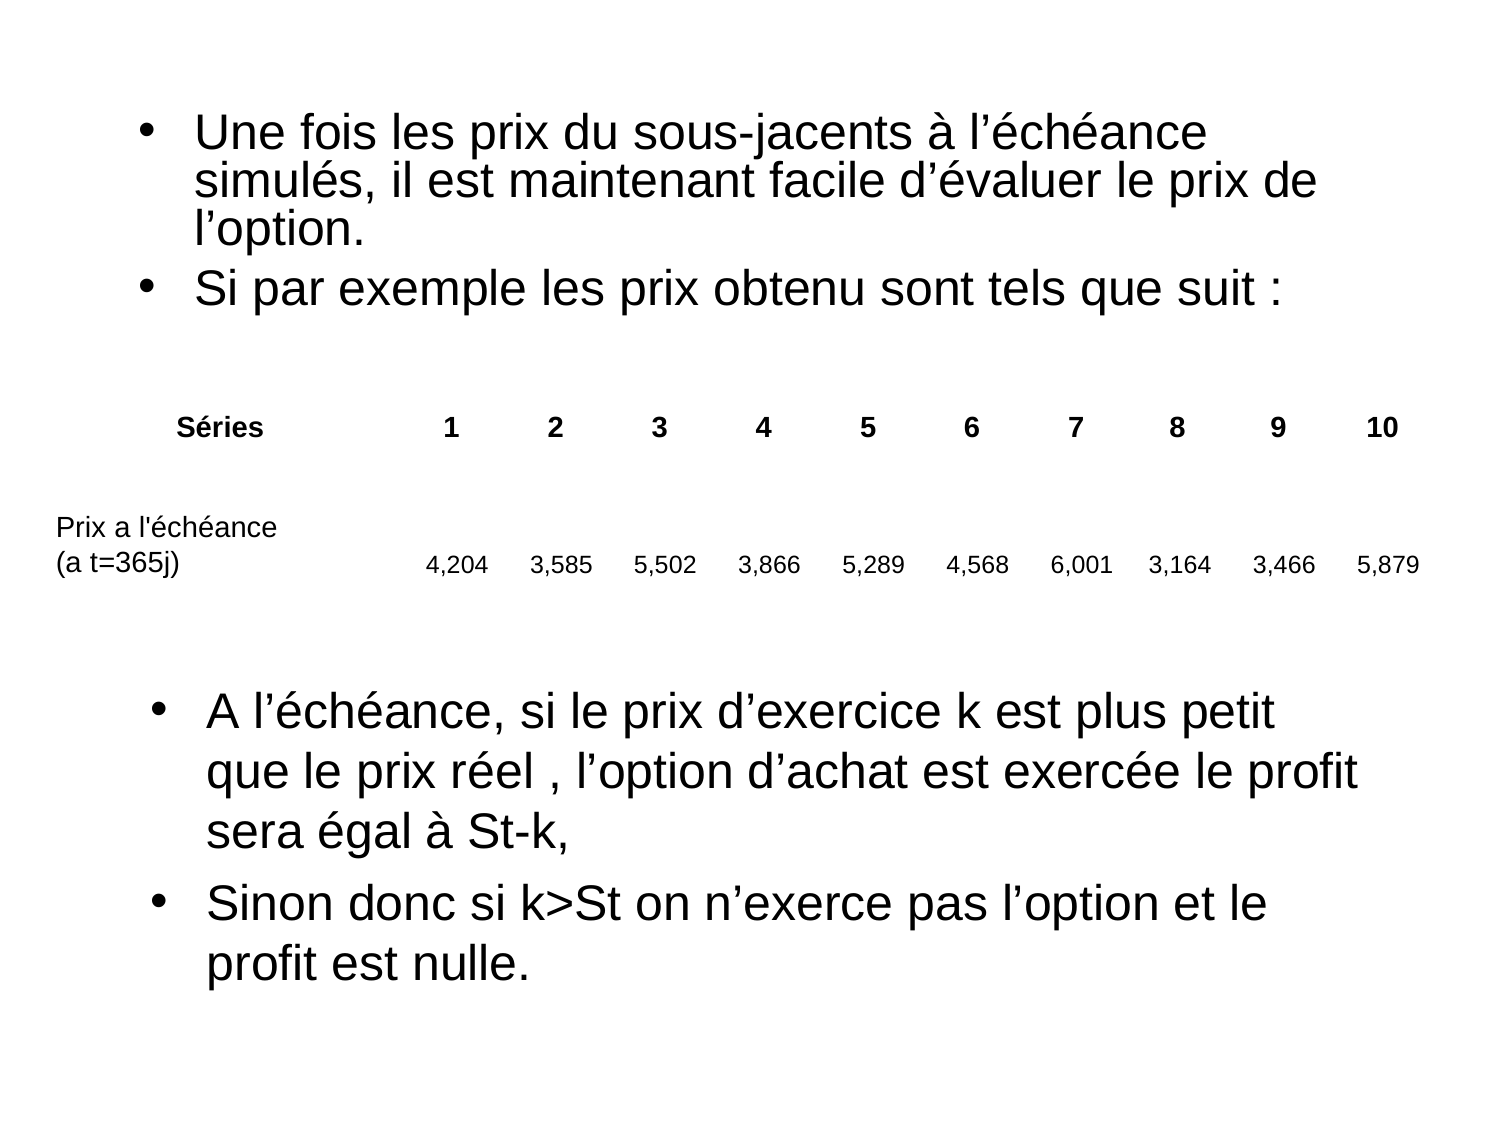

# Une fois les prix du sous-jacents à l’échéance simulés, il est maintenant facile d’évaluer le prix de l’option.
Si par exemple les prix obtenu sont tels que suit :
| Séries | 1 | 2 | 3 | 4 | 5 | 6 | 7 | 8 | 9 | 10 |
| --- | --- | --- | --- | --- | --- | --- | --- | --- | --- | --- |
| Prix a l'échéance (a t=365j) | 4,204 | 3,585 | 5,502 | 3,866 | 5,289 | 4,568 | 6,001 | 3,164 | 3,466 | 5,879 |
A l’échéance, si le prix d’exercice k est plus petit que le prix réel , l’option d’achat est exercée le profit sera égal à St-k,
Sinon donc si k>St on n’exerce pas l’option et le profit est nulle.